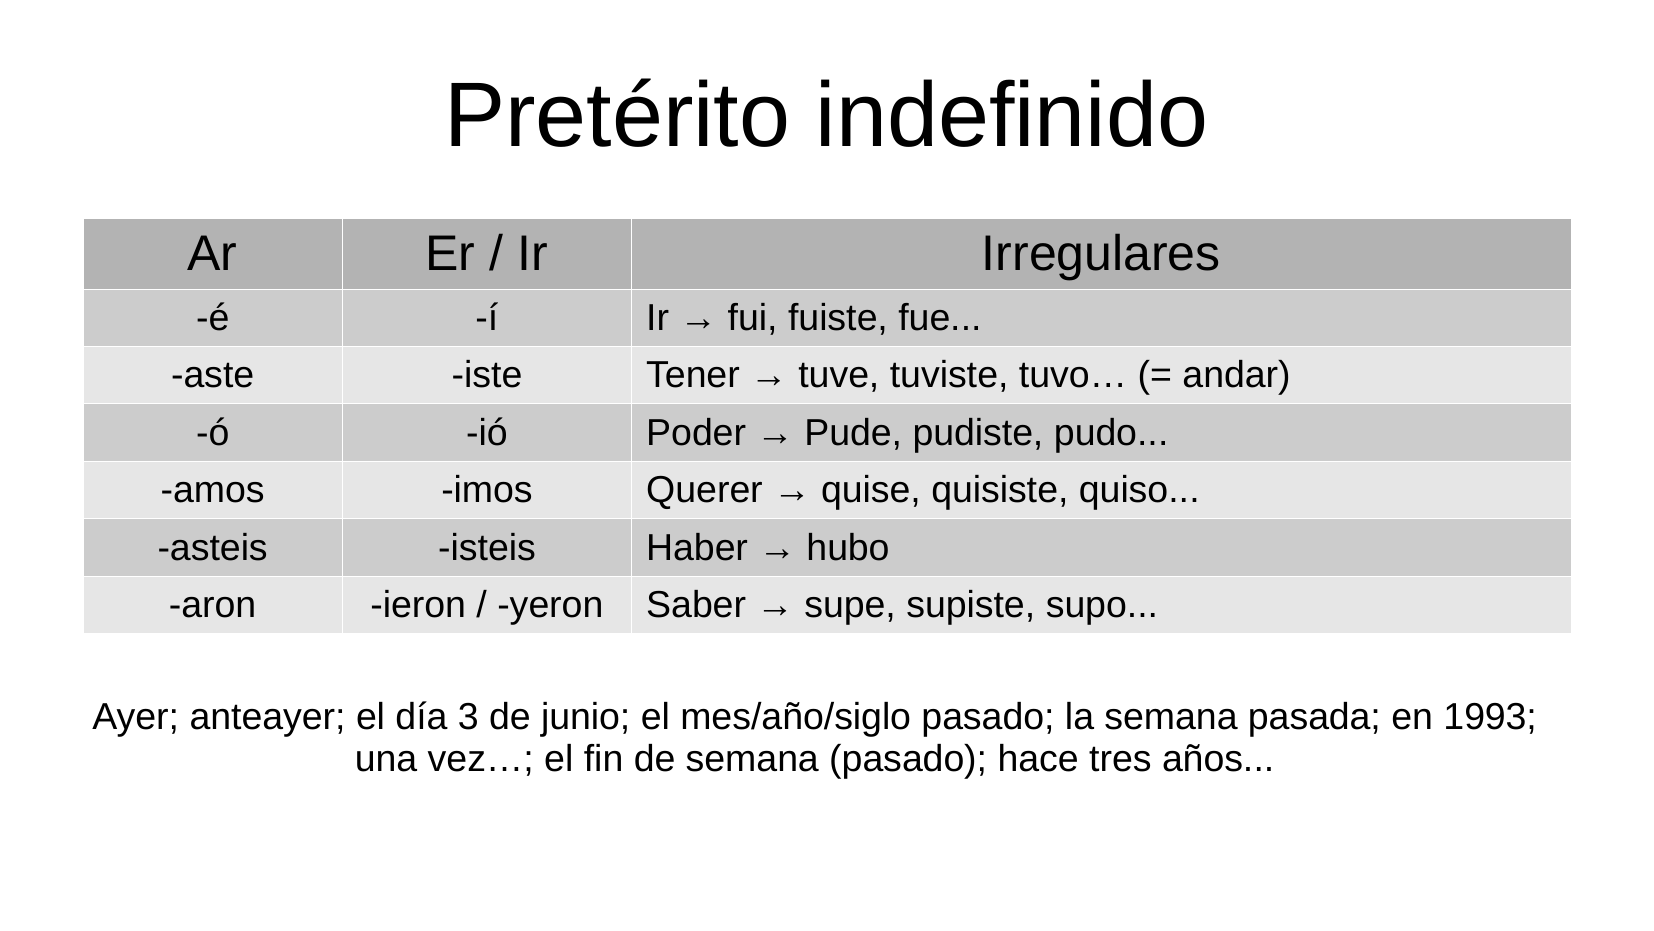

# Pretérito indefinido
| Ar | Er / Ir | Irregulares |
| --- | --- | --- |
| -é | -í | Ir → fui, fuiste, fue... |
| -aste | -iste | Tener → tuve, tuviste, tuvo… (= andar) |
| -ó | -ió | Poder → Pude, pudiste, pudo... |
| -amos | -imos | Querer → quise, quisiste, quiso... |
| -asteis | -isteis | Haber → hubo |
| -aron | -ieron / -yeron | Saber → supe, supiste, supo... |
Ayer; anteayer; el día 3 de junio; el mes/año/siglo pasado; la semana pasada; en 1993; una vez…; el fin de semana (pasado); hace tres años...